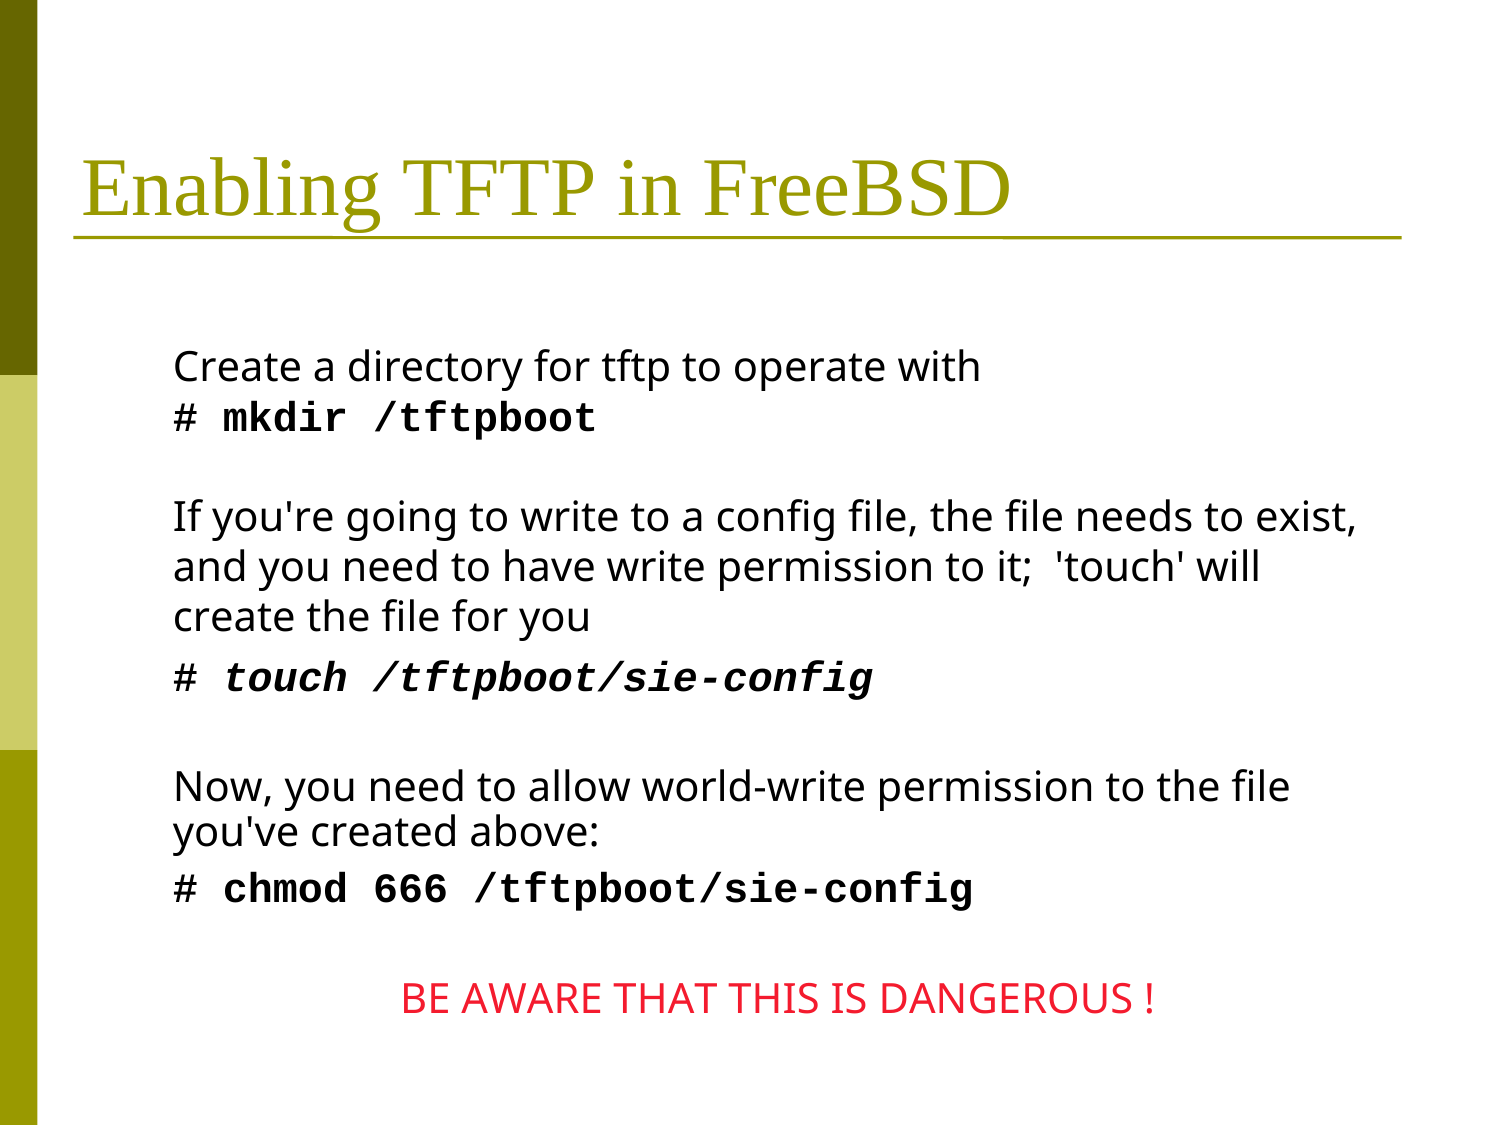

Enabling TFTP in FreeBSD
Create a directory for tftp to operate with
# mkdir /tftpboot
If you're going to write to a config file, the file needs to exist, and you need to have write permission to it; 'touch' will create the file for you
# touch /tftpboot/sie-config
Now, you need to allow world-write permission to the file you've created above:
# chmod 666 /tftpboot/sie-config
BE AWARE THAT THIS IS DANGEROUS !